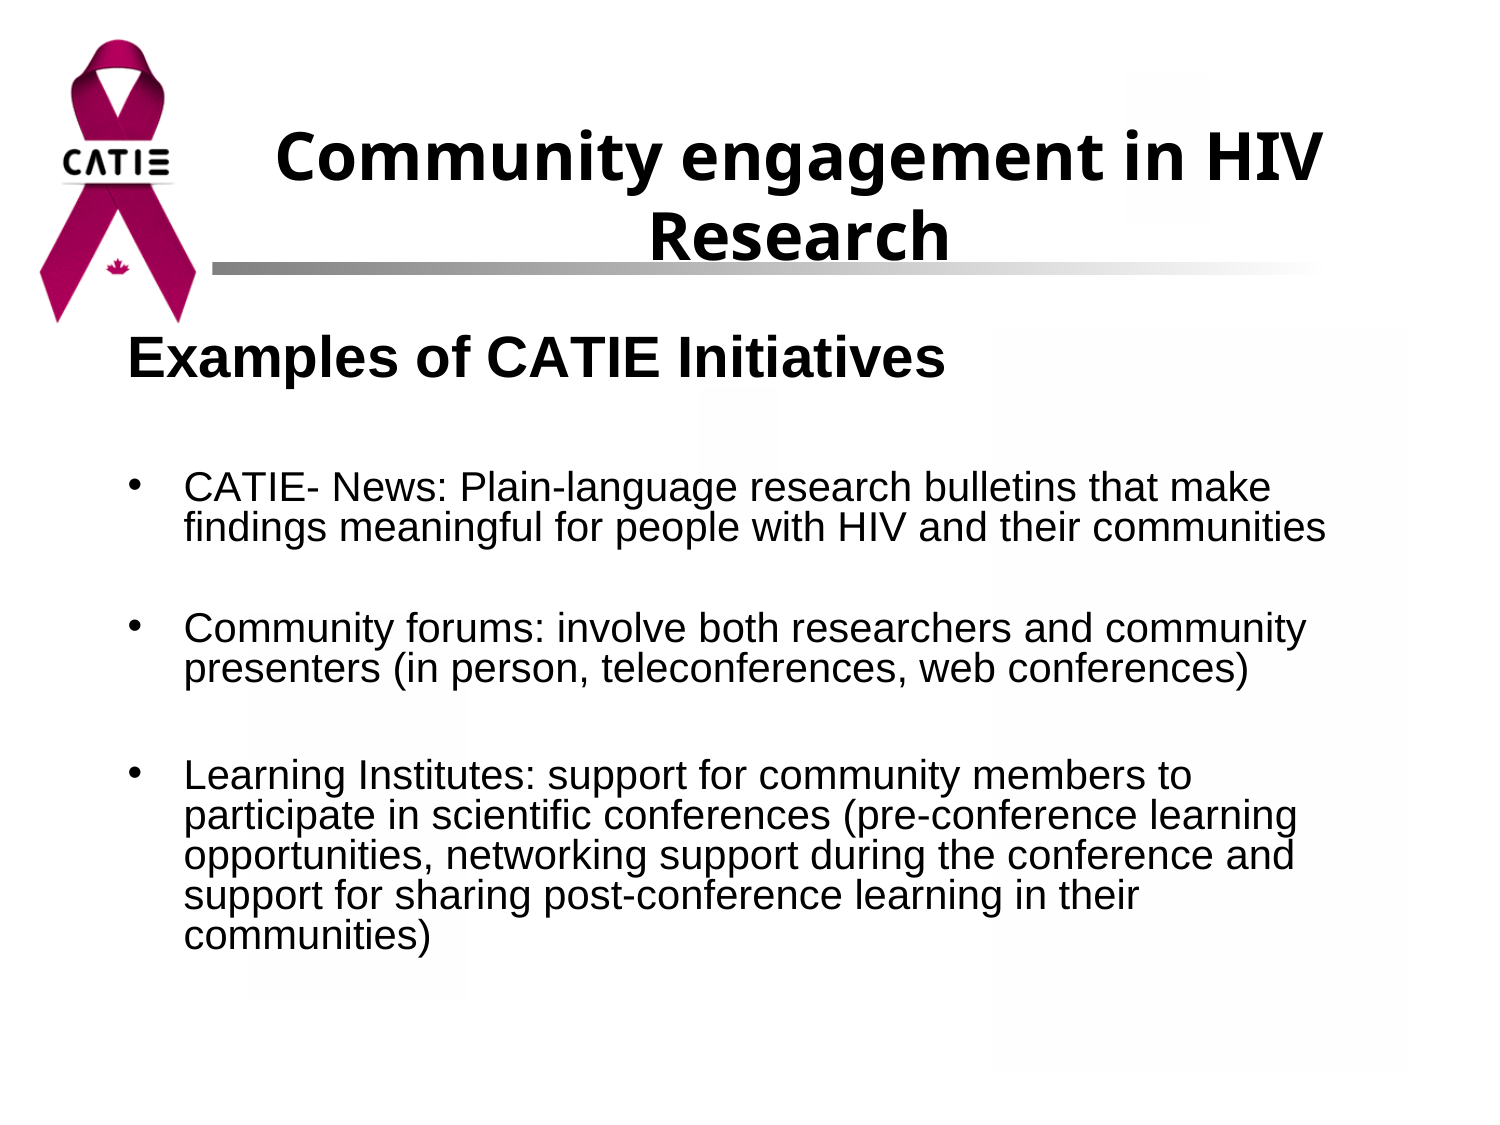

# Community engagement in HIV Research
Examples of CATIE Initiatives
CATIE- News: Plain-language research bulletins that make findings meaningful for people with HIV and their communities
Community forums: involve both researchers and community presenters (in person, teleconferences, web conferences)
Learning Institutes: support for community members to participate in scientific conferences (pre-conference learning opportunities, networking support during the conference and support for sharing post-conference learning in their communities)